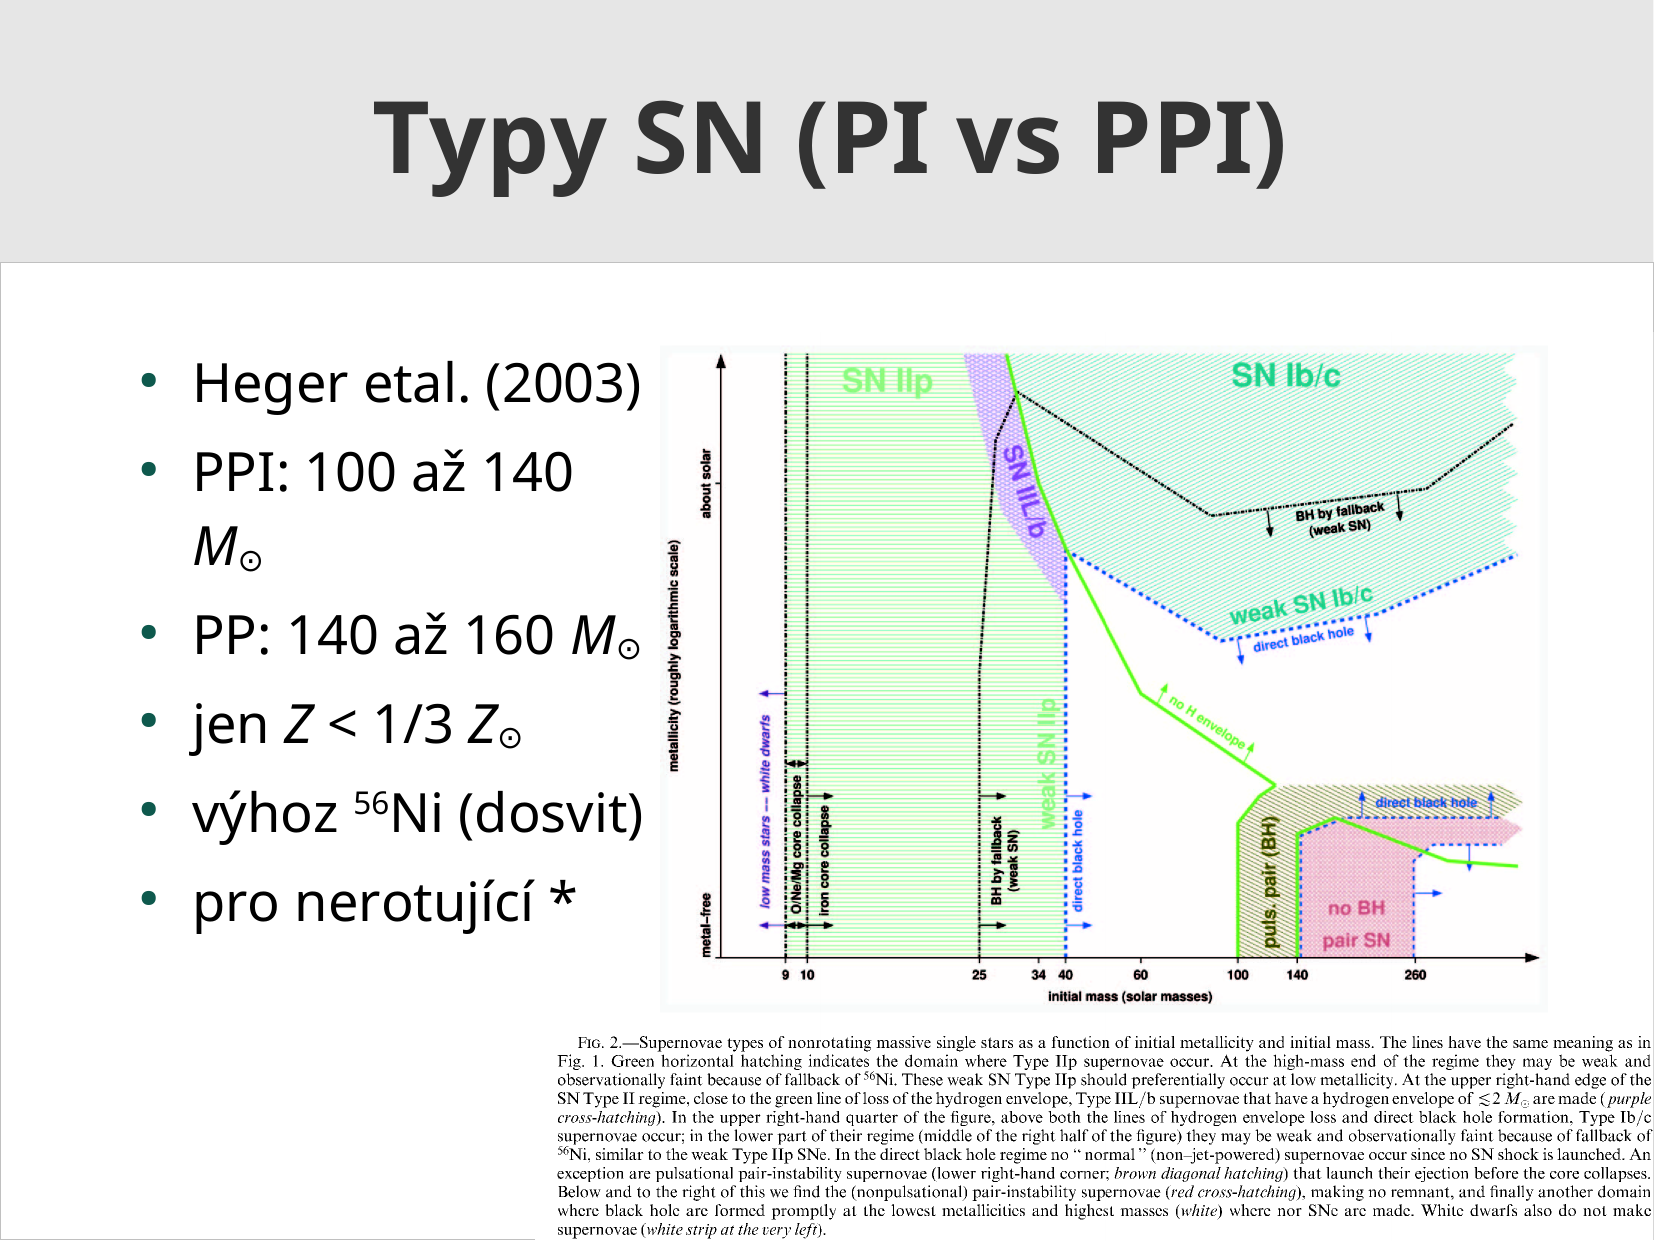

# Typy SN (PI vs PPI)
Heger etal. (2003)
PPI: 100 až 140 M⊙
PP: 140 až 160 M⊙
jen Z < 1/3 Z⊙
výhoz 56Ni (dosvit)
pro nerotující *